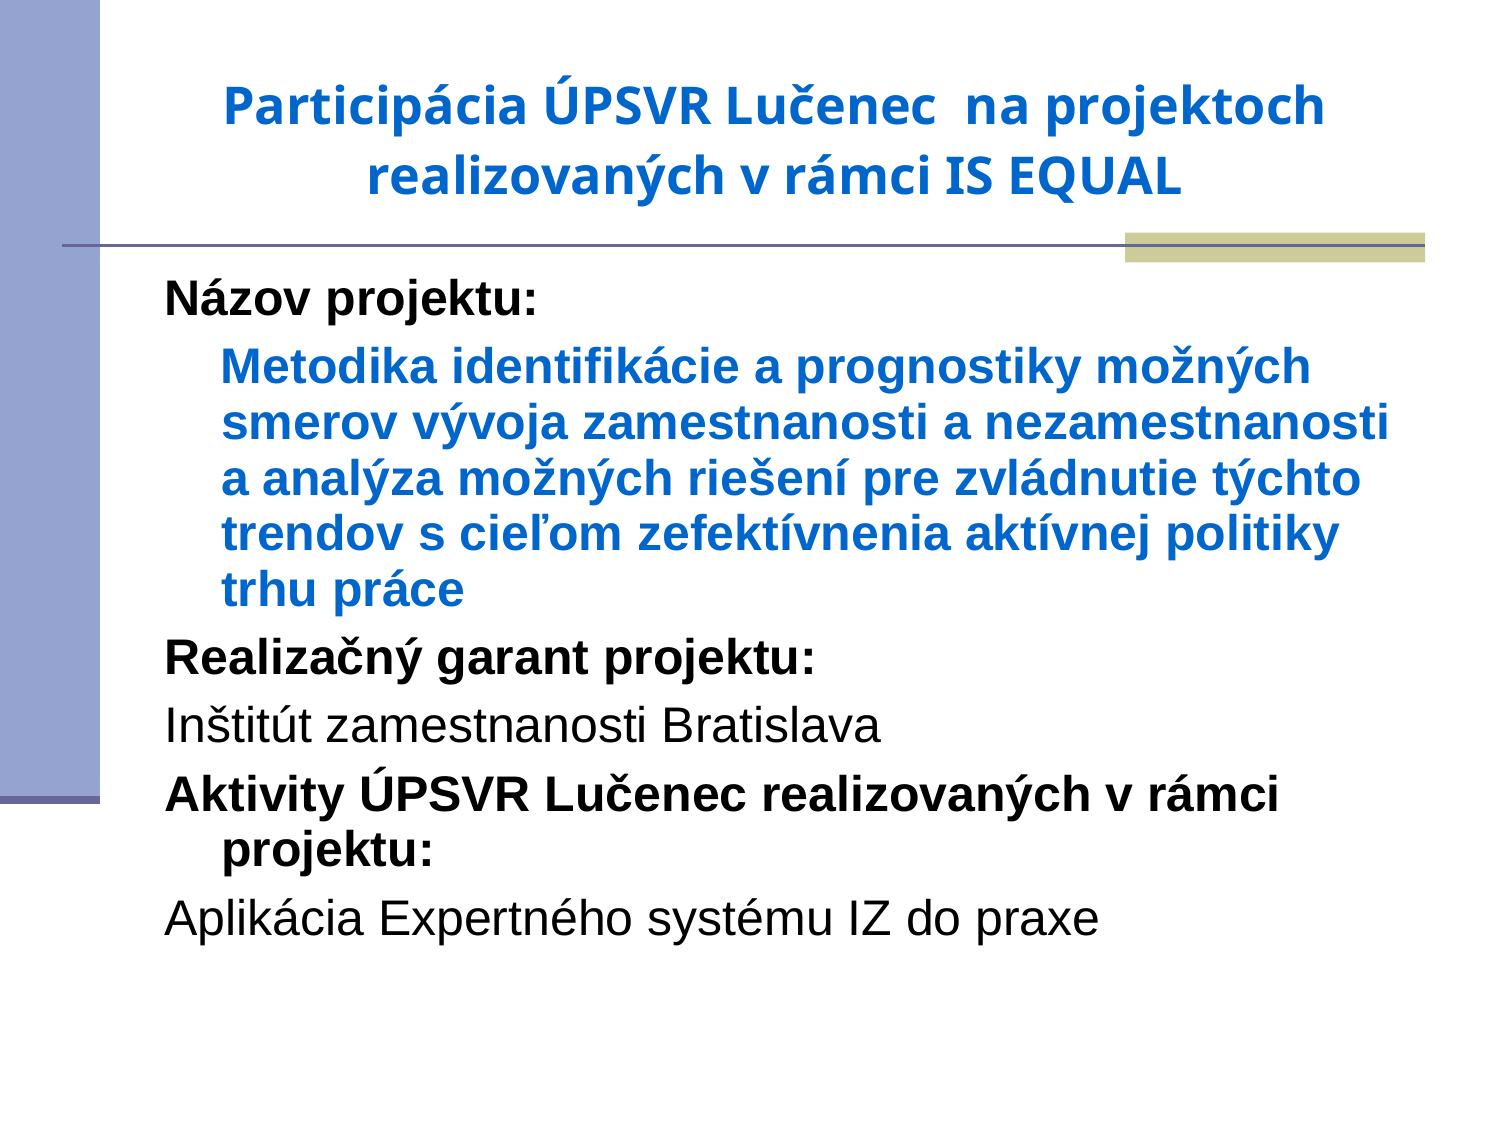

# Participácia ÚPSVR Lučenec na projektoch realizovaných v rámci IS EQUAL
Názov projektu:
 Metodika identifikácie a prognostiky možných smerov vývoja zamestnanosti a nezamestnanosti a analýza možných riešení pre zvládnutie týchto trendov s cieľom zefektívnenia aktívnej politiky trhu práce
Realizačný garant projektu:
Inštitút zamestnanosti Bratislava
Aktivity ÚPSVR Lučenec realizovaných v rámci projektu:
Aplikácia Expertného systému IZ do praxe